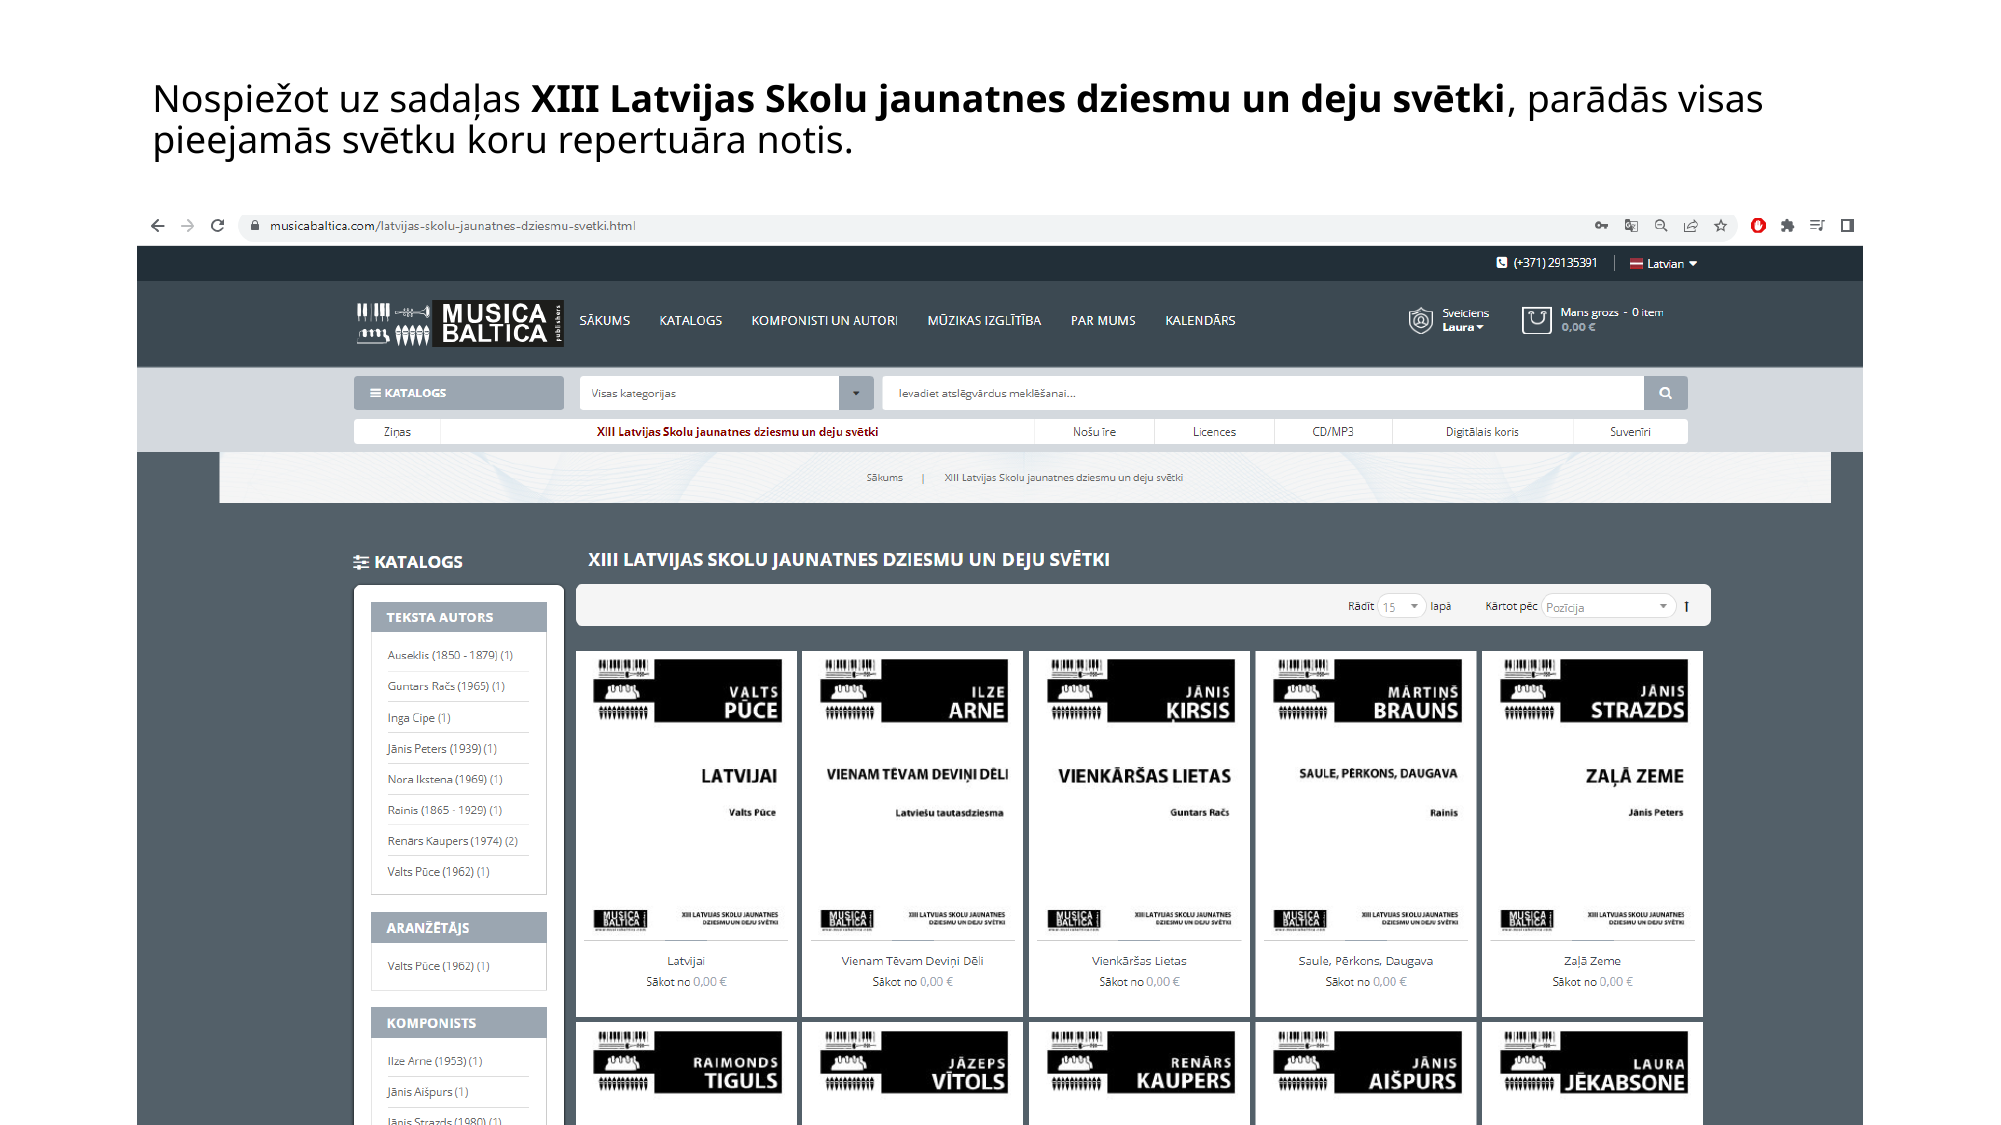

# Nospiežot uz sadaļas XIII Latvijas Skolu jaunatnes dziesmu un deju svētki, parādās visas pieejamās svētku koru repertuāra notis.